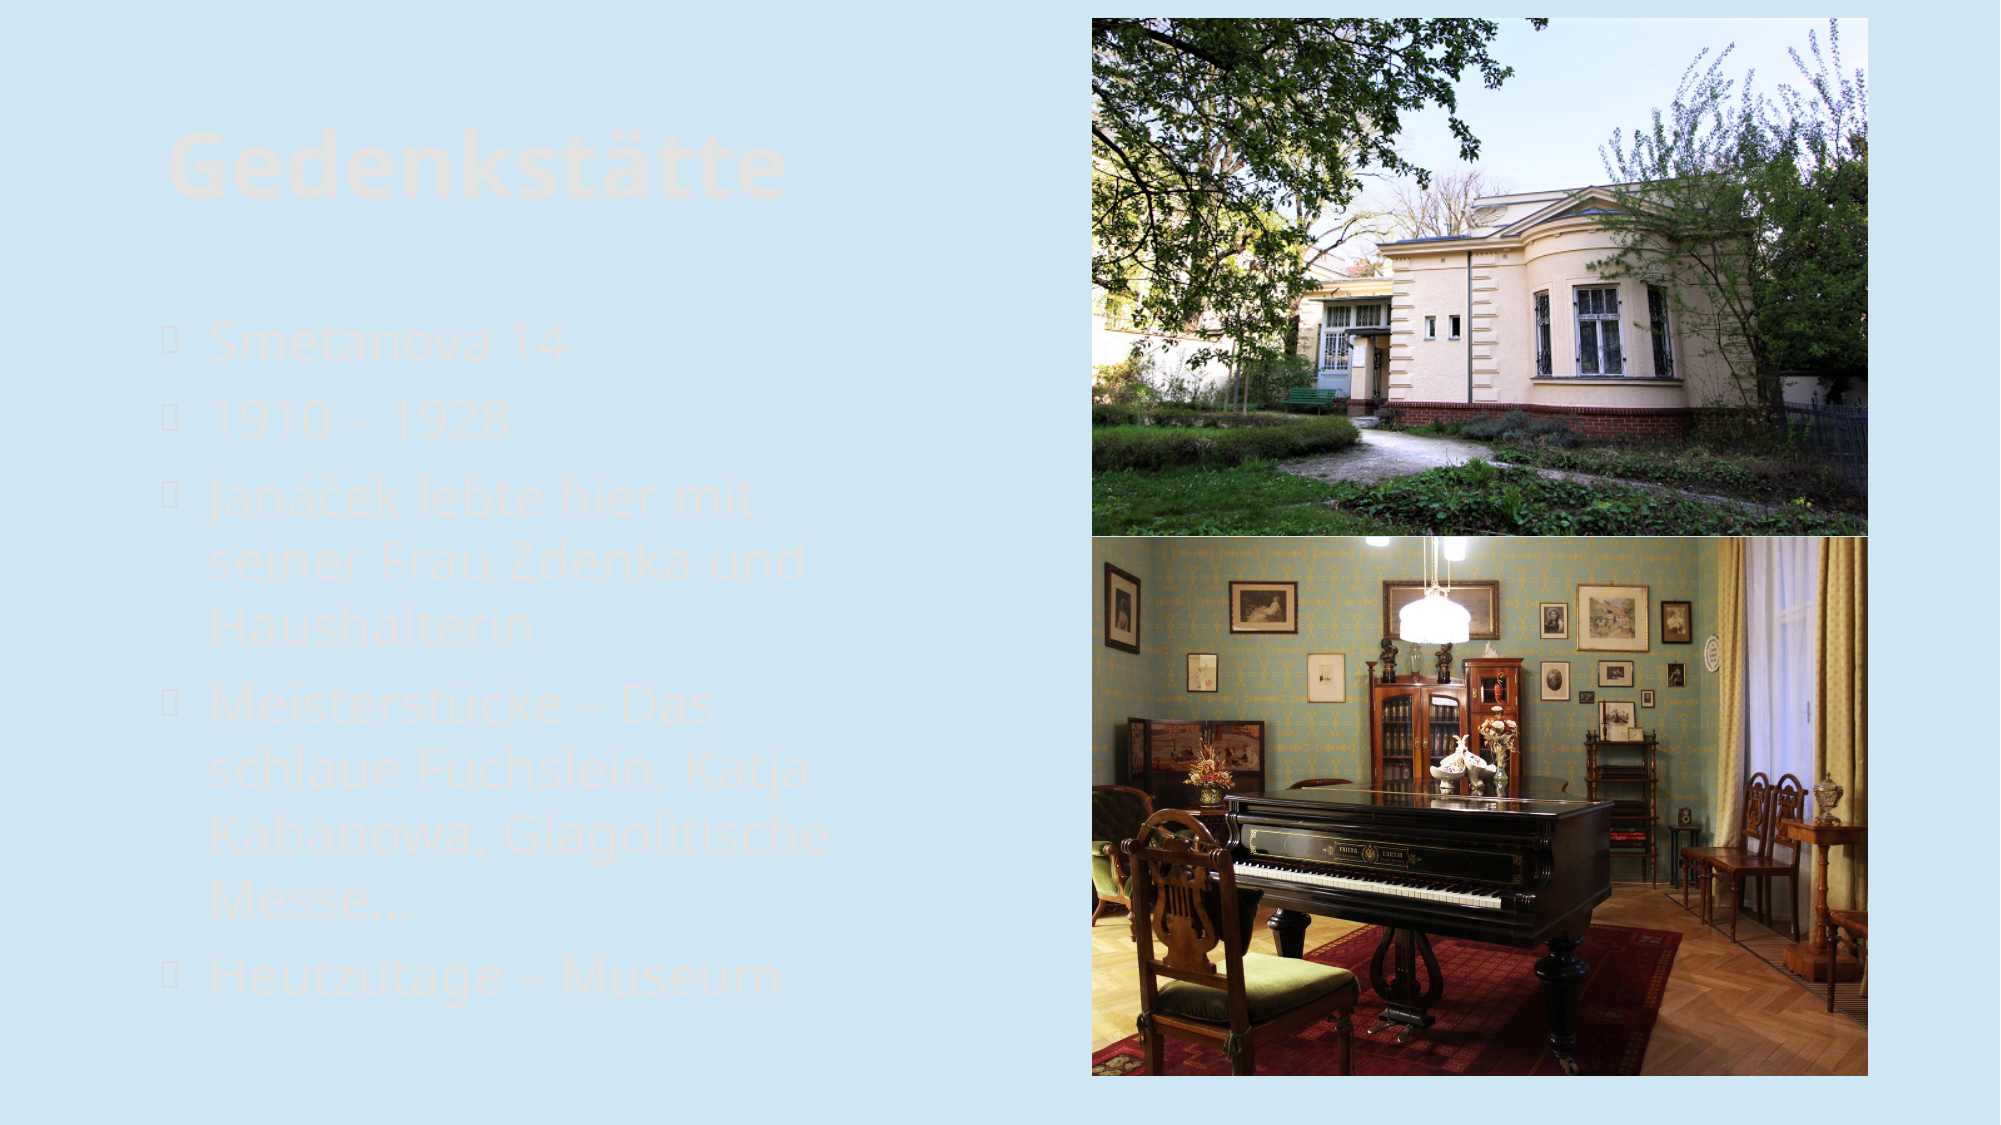

# Gedenkstätte
Smetanova 14
1910 – 1928
Janáček lebte hier mit seiner Frau Zdenka und Haushälterin
Meisterstücke – Das schlaue Füchslein, Katja Kabanowa, Glagolitische Messe…
Heutzutage – Museum